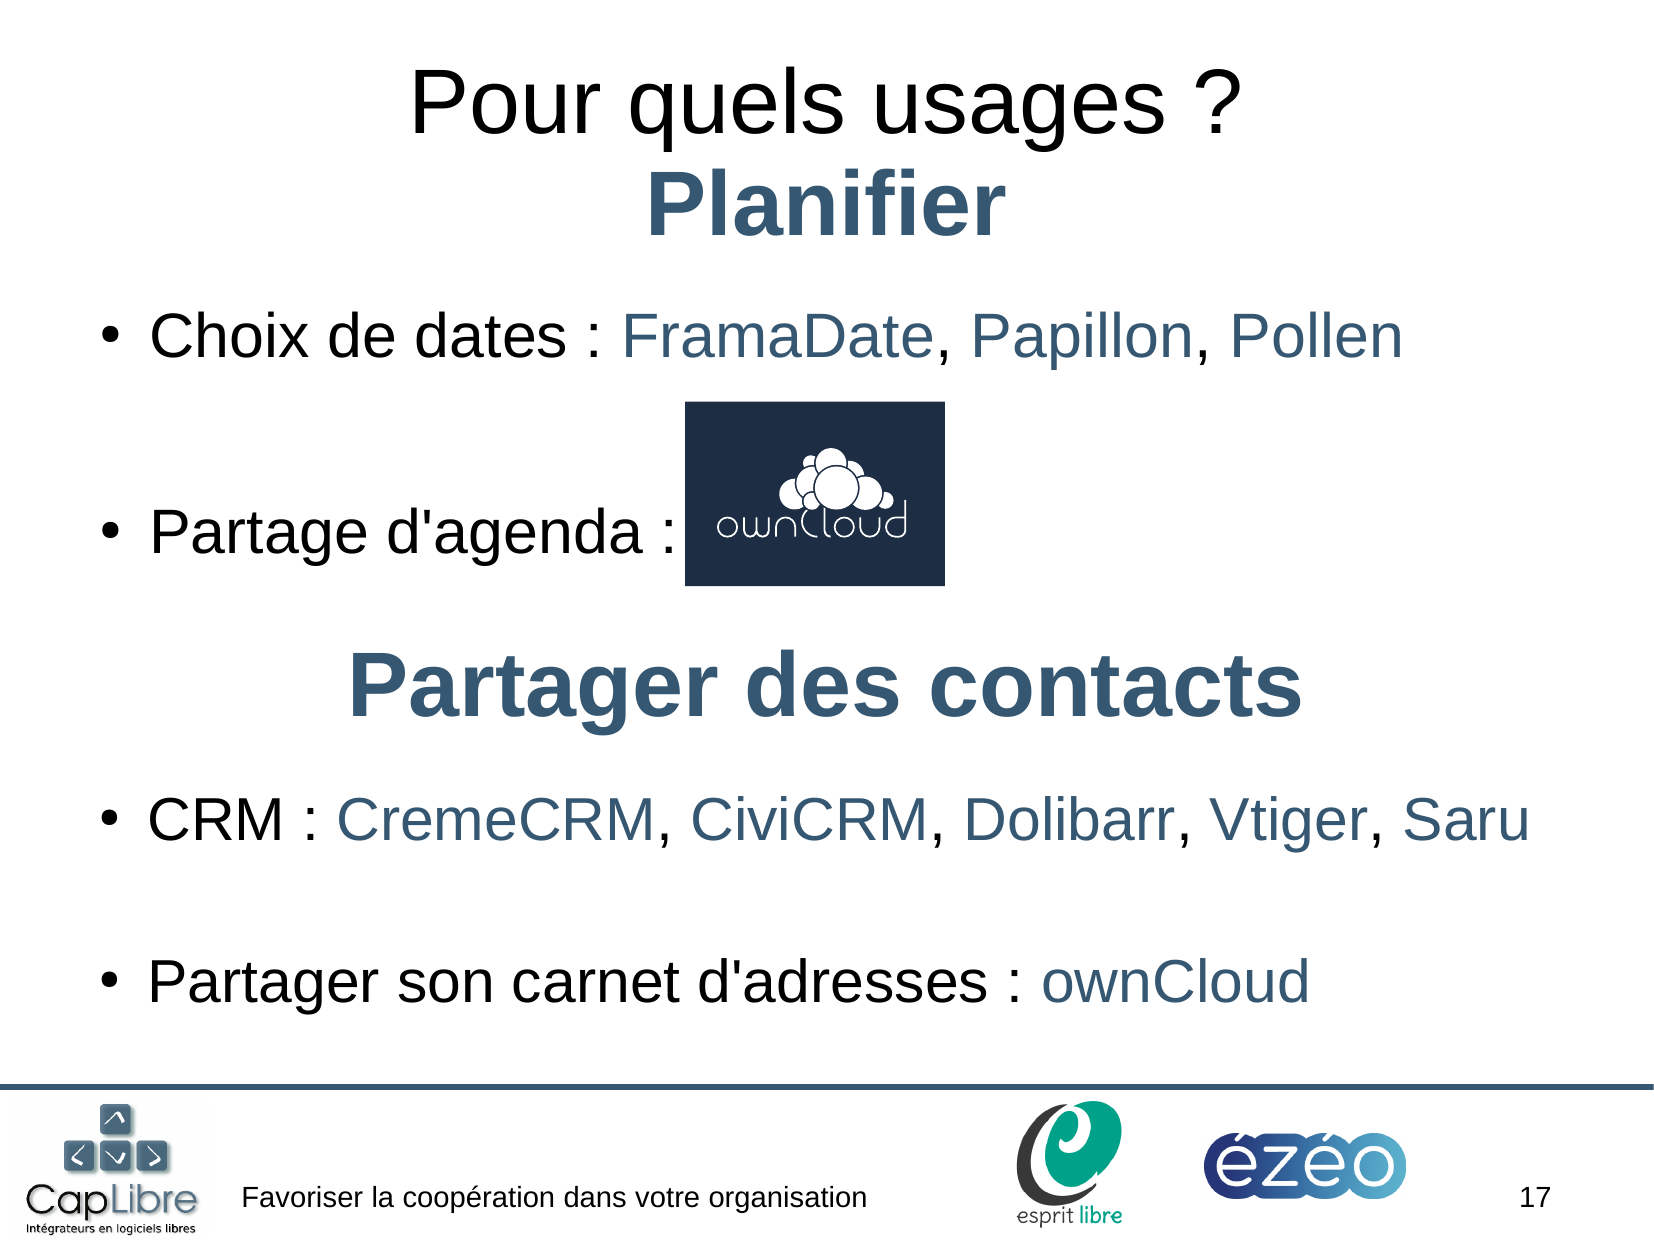

# Pour quels usages ? Planifier
Choix de dates : FramaDate, Papillon, Pollen
Partage d'agenda :
Partager des contacts
CRM : CremeCRM, CiviCRM, Dolibarr, Vtiger, Saru
Partager son carnet d'adresses : ownCloud
Favoriser la coopération dans votre organisation